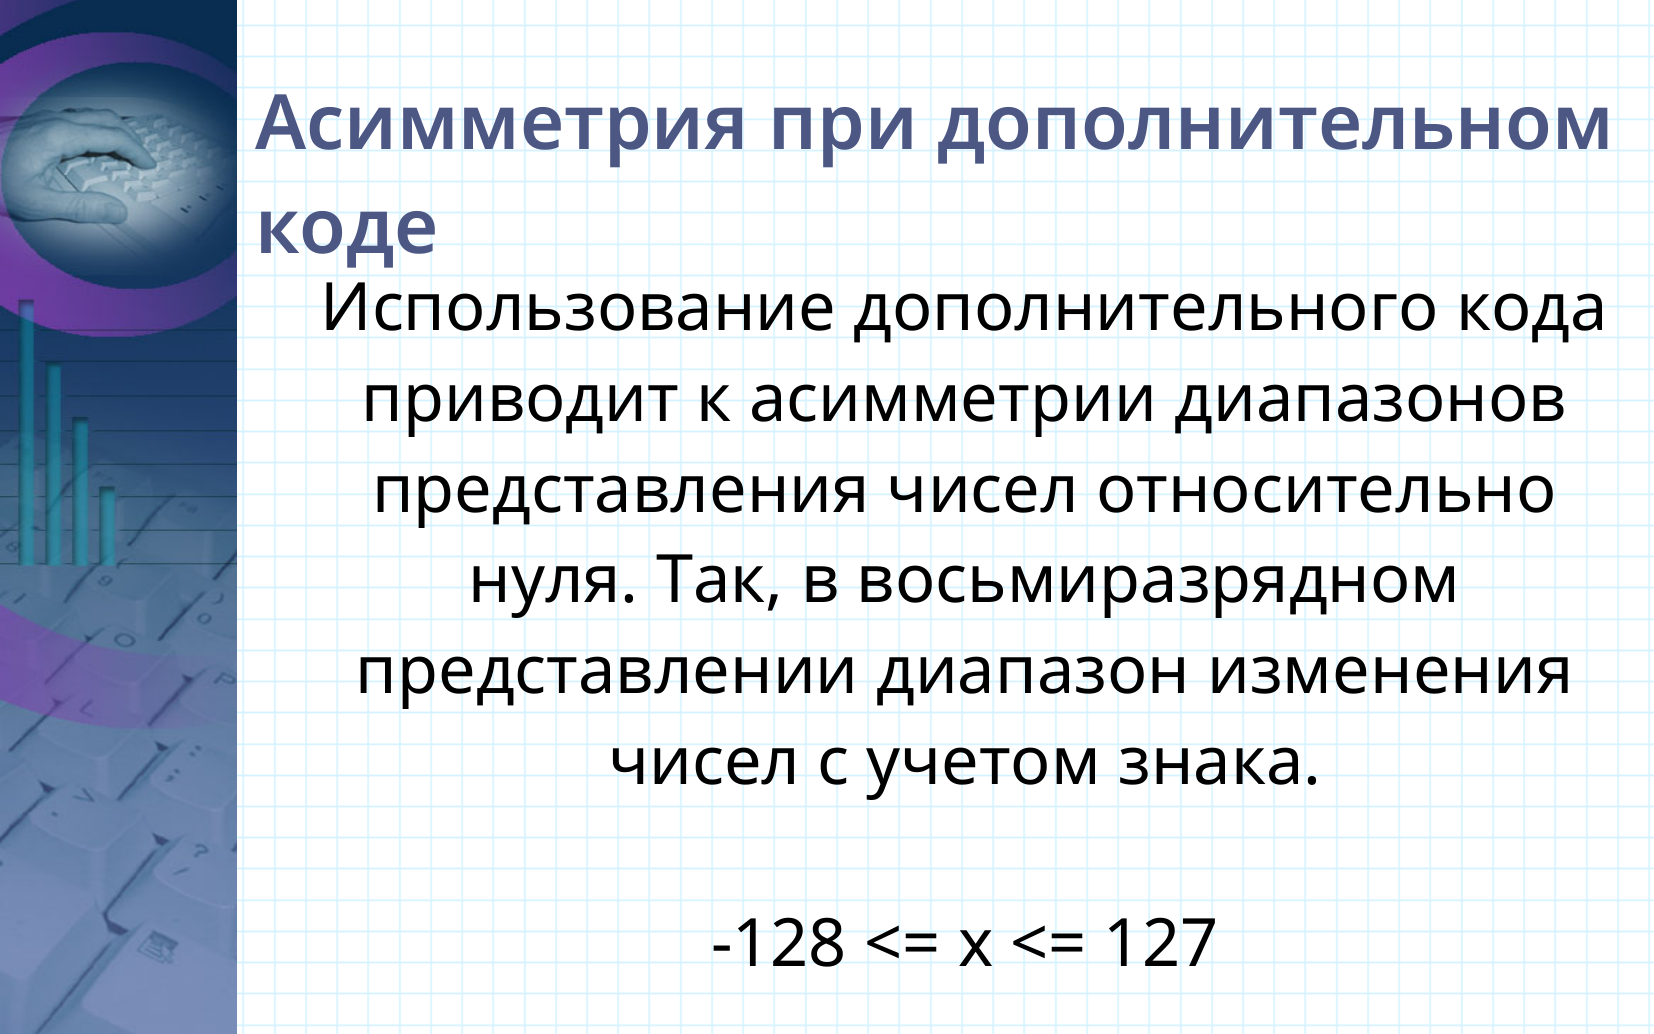

# Асимметрия при дополнительном коде
Использование дополнительного кода приводит к асимметрии диапазонов представления чисел относительно нуля. Так, в восьмиразрядном представлении диапазон изменения чисел с учетом знака.
-128 <= x <= 127